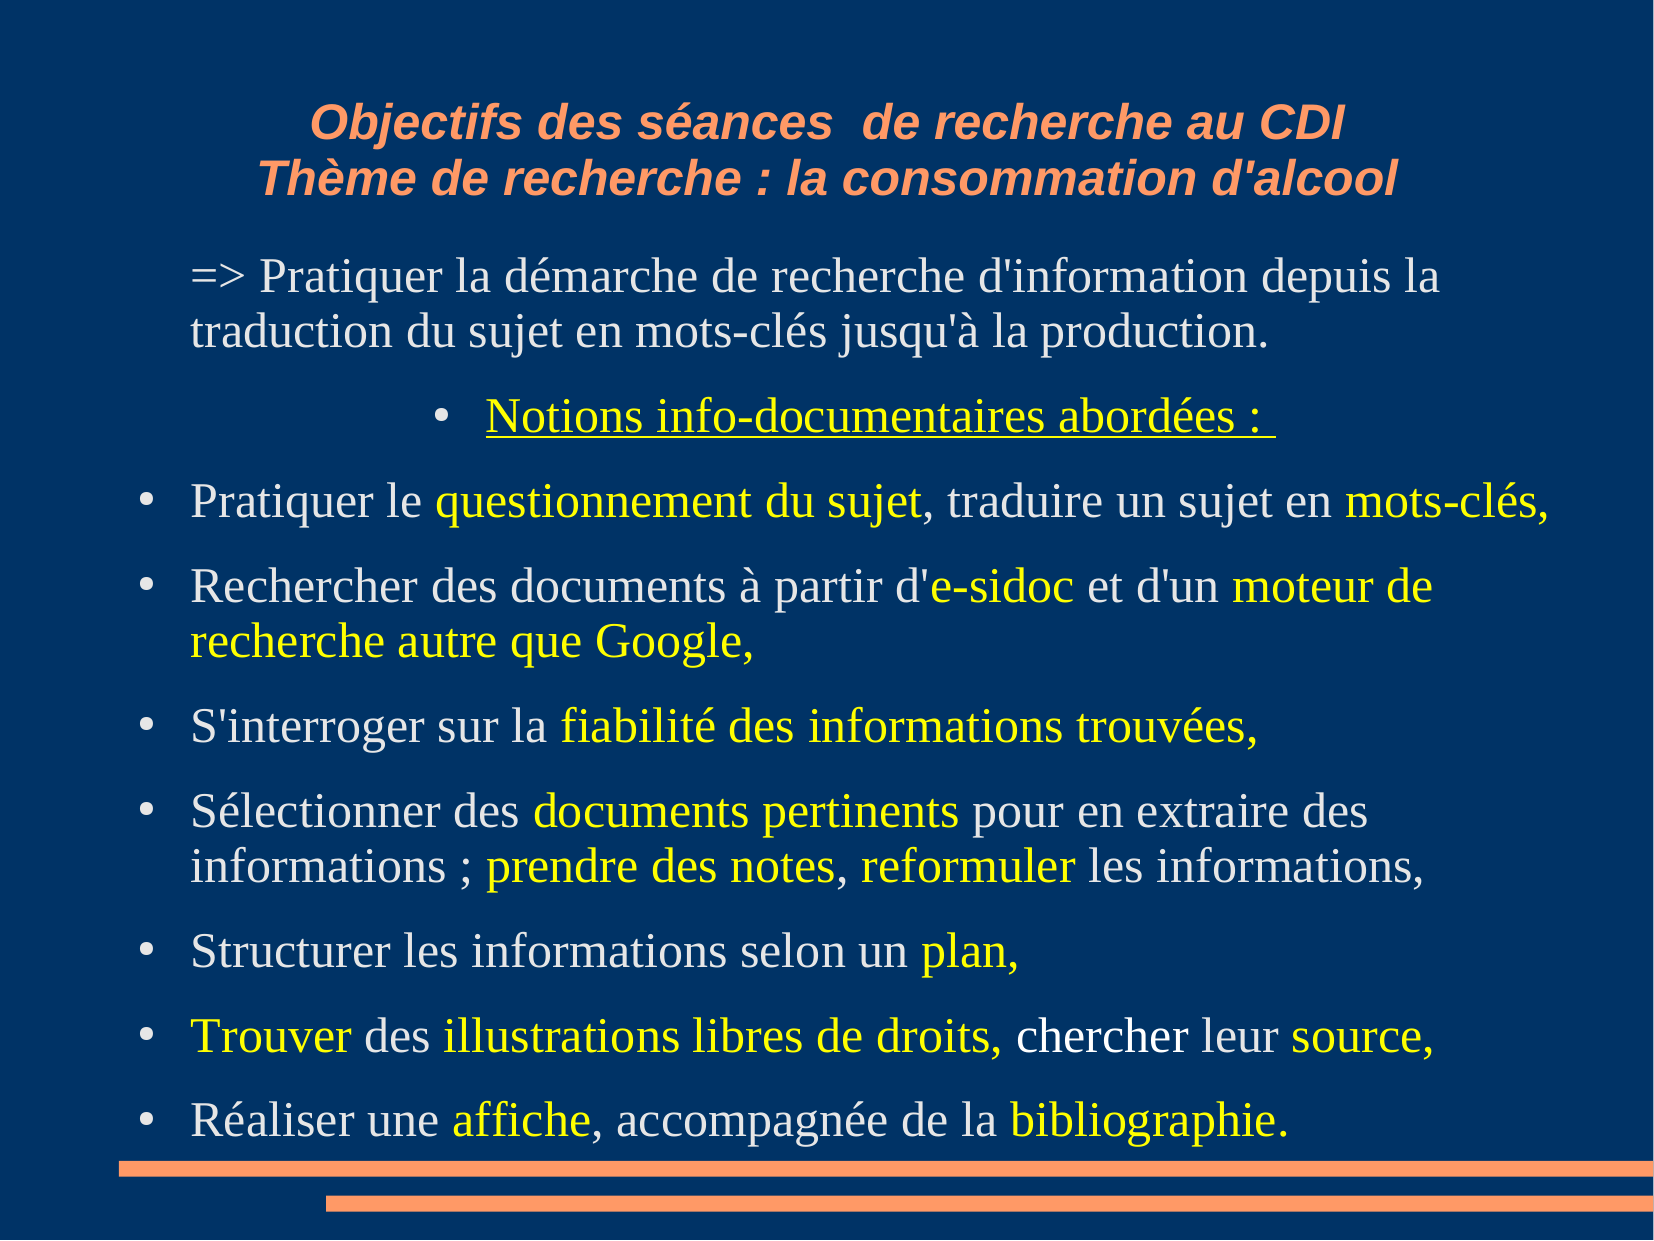

# Objectifs des séances de recherche au CDI Thème de recherche : la consommation d'alcool
=> Pratiquer la démarche de recherche d'information depuis la traduction du sujet en mots-clés jusqu'à la production.
Notions info-documentaires abordées :
Pratiquer le questionnement du sujet, traduire un sujet en mots-clés,
Rechercher des documents à partir d'e-sidoc et d'un moteur de recherche autre que Google,
S'interroger sur la fiabilité des informations trouvées,
Sélectionner des documents pertinents pour en extraire des informations ; prendre des notes, reformuler les informations,
Structurer les informations selon un plan,
Trouver des illustrations libres de droits, chercher leur source,
Réaliser une affiche, accompagnée de la bibliographie.